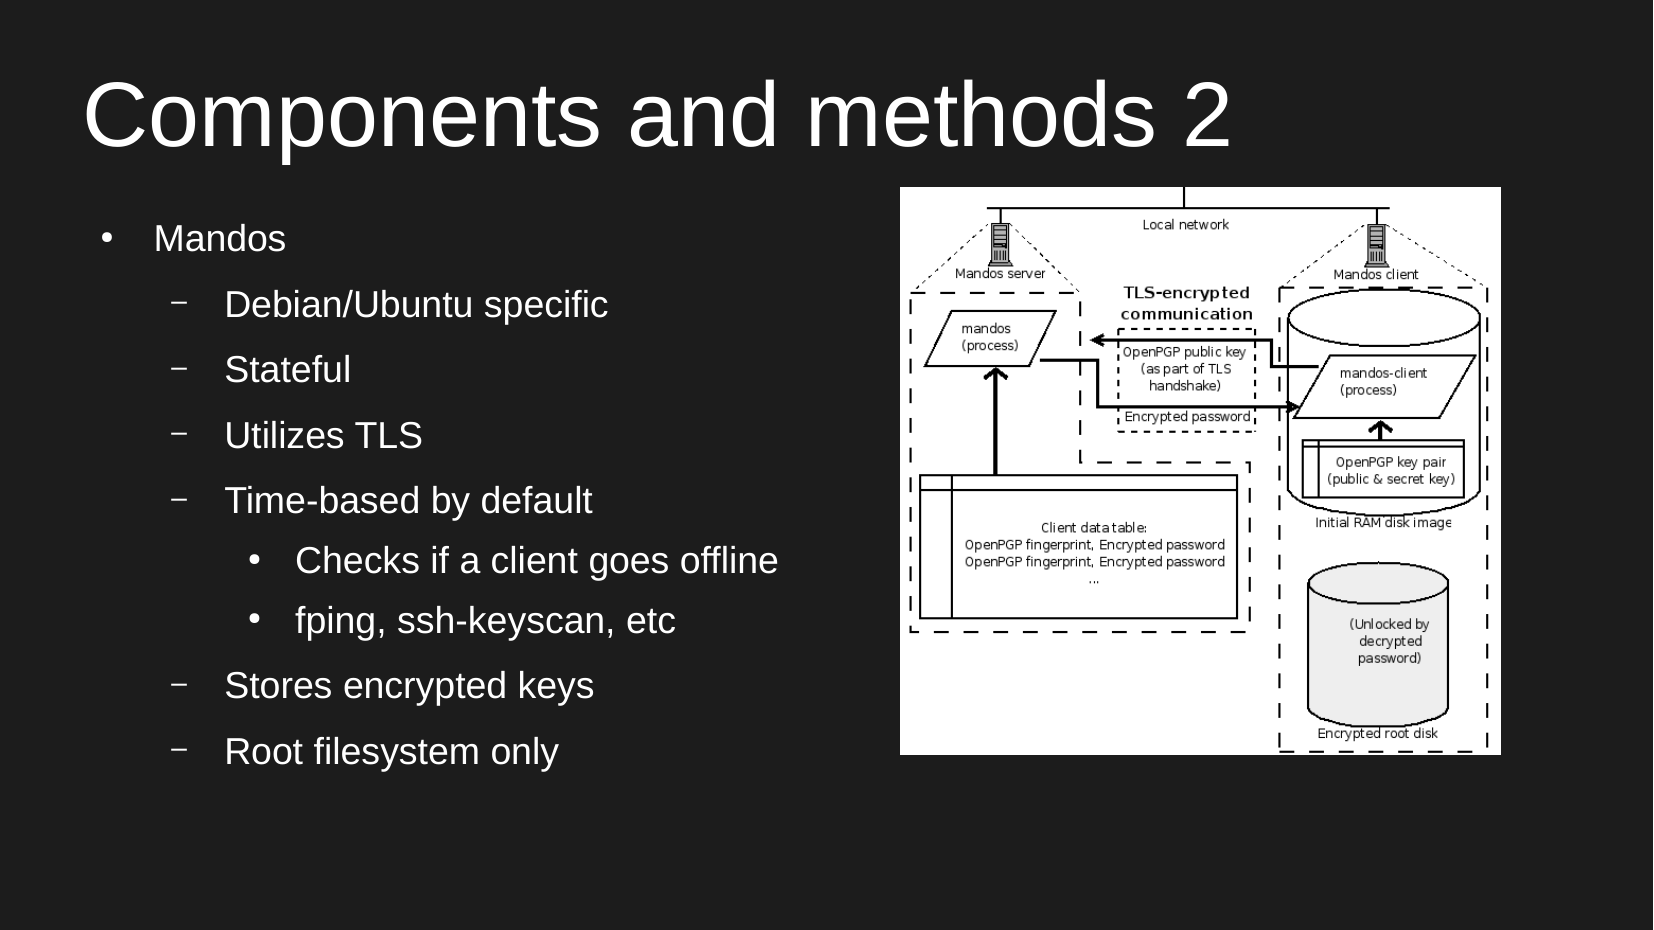

# Components and methods 2
Mandos
Debian/Ubuntu specific
Stateful
Utilizes TLS
Time-based by default
Checks if a client goes offline
fping, ssh-keyscan, etc
Stores encrypted keys
Root filesystem only